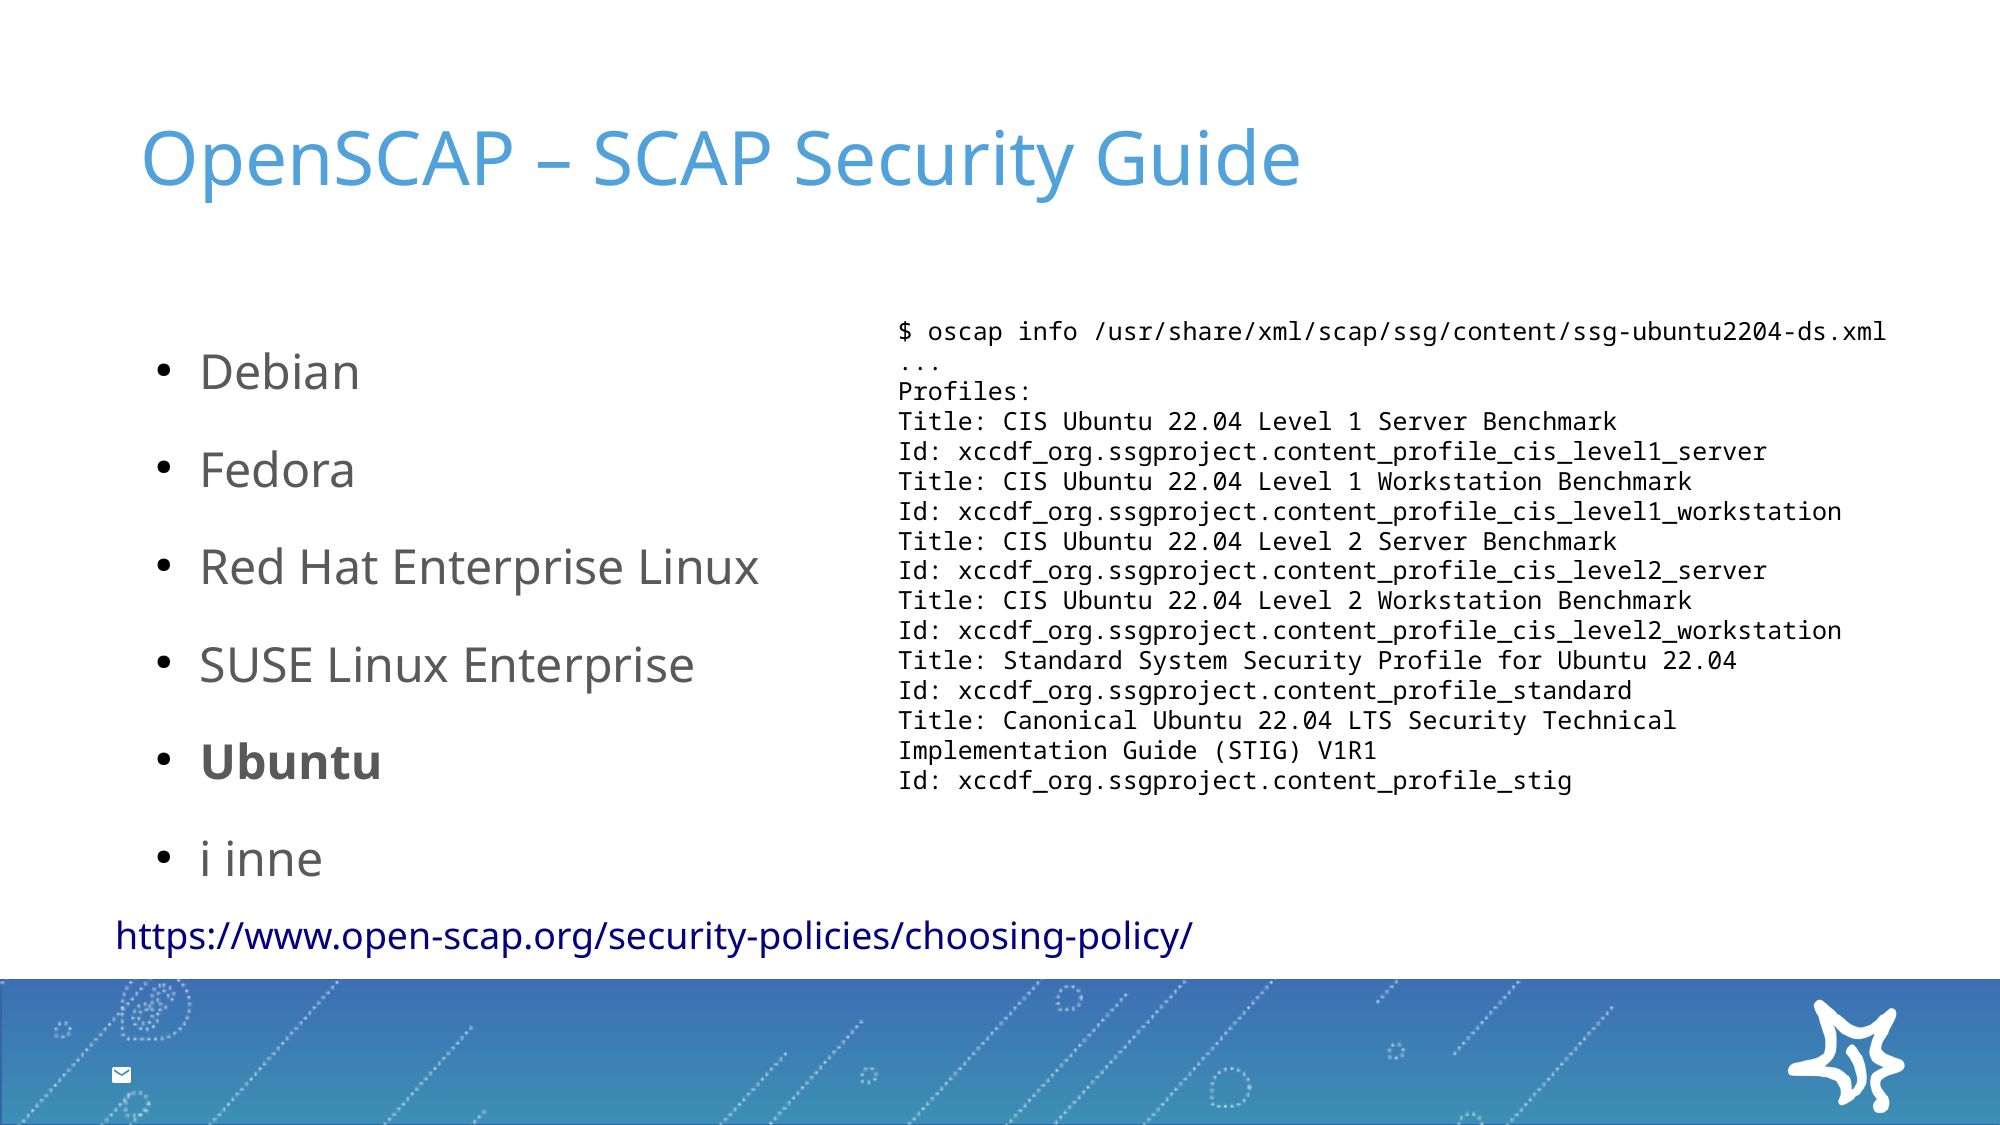

# OpenSCAP – SCAP Security Guide
Debian
Fedora
Red Hat Enterprise Linux
SUSE Linux Enterprise
Ubuntu
i inne
$ oscap info /usr/share/xml/scap/ssg/content/ssg-ubuntu2204-ds.xml
...
Profiles:
Title: CIS Ubuntu 22.04 Level 1 Server Benchmark
Id: xccdf_org.ssgproject.content_profile_cis_level1_server
Title: CIS Ubuntu 22.04 Level 1 Workstation Benchmark
Id: xccdf_org.ssgproject.content_profile_cis_level1_workstation
Title: CIS Ubuntu 22.04 Level 2 Server Benchmark
Id: xccdf_org.ssgproject.content_profile_cis_level2_server
Title: CIS Ubuntu 22.04 Level 2 Workstation Benchmark
Id: xccdf_org.ssgproject.content_profile_cis_level2_workstation
Title: Standard System Security Profile for Ubuntu 22.04
Id: xccdf_org.ssgproject.content_profile_standard
Title: Canonical Ubuntu 22.04 LTS Security Technical Implementation Guide (STIG) V1R1
Id: xccdf_org.ssgproject.content_profile_stig
https://www.open-scap.org/security-policies/choosing-policy/